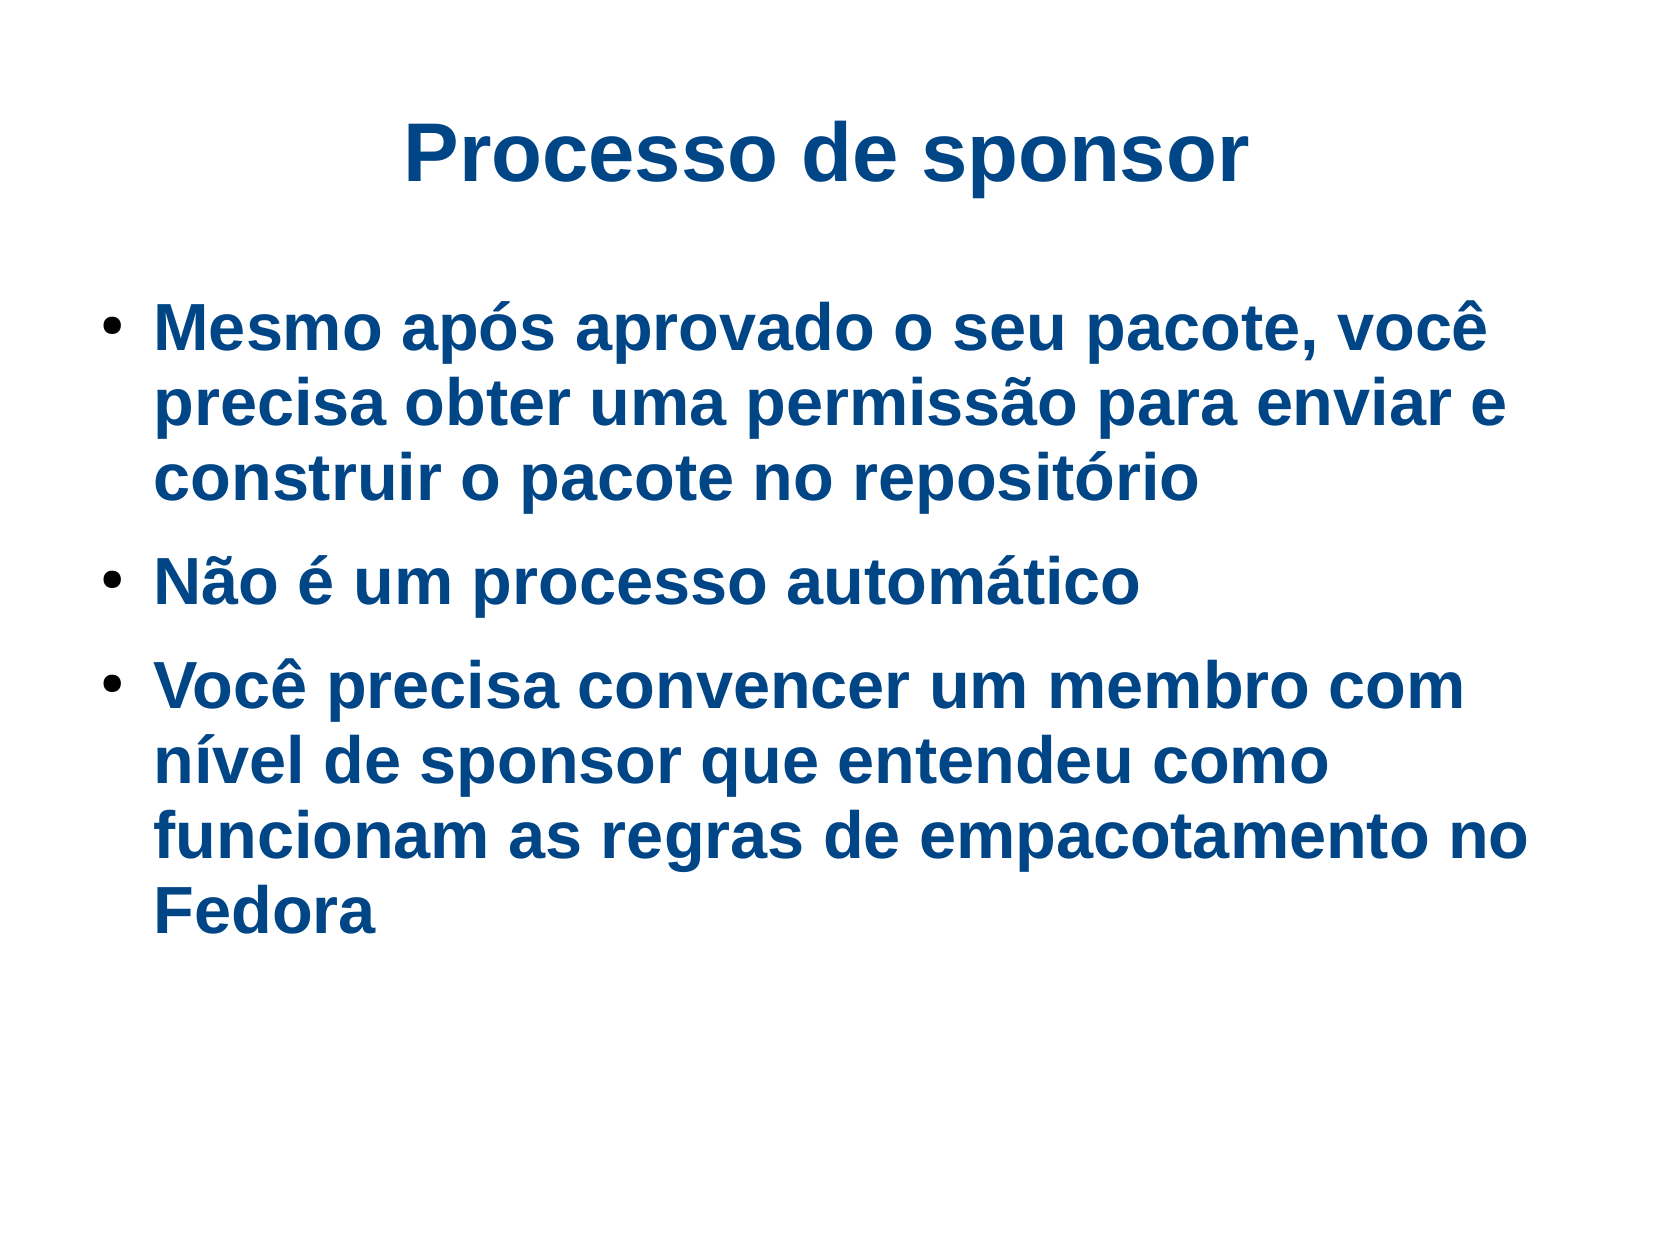

# Processo de sponsor
Mesmo após aprovado o seu pacote, você precisa obter uma permissão para enviar e construir o pacote no repositório
Não é um processo automático
Você precisa convencer um membro com nível de sponsor que entendeu como funcionam as regras de empacotamento no Fedora